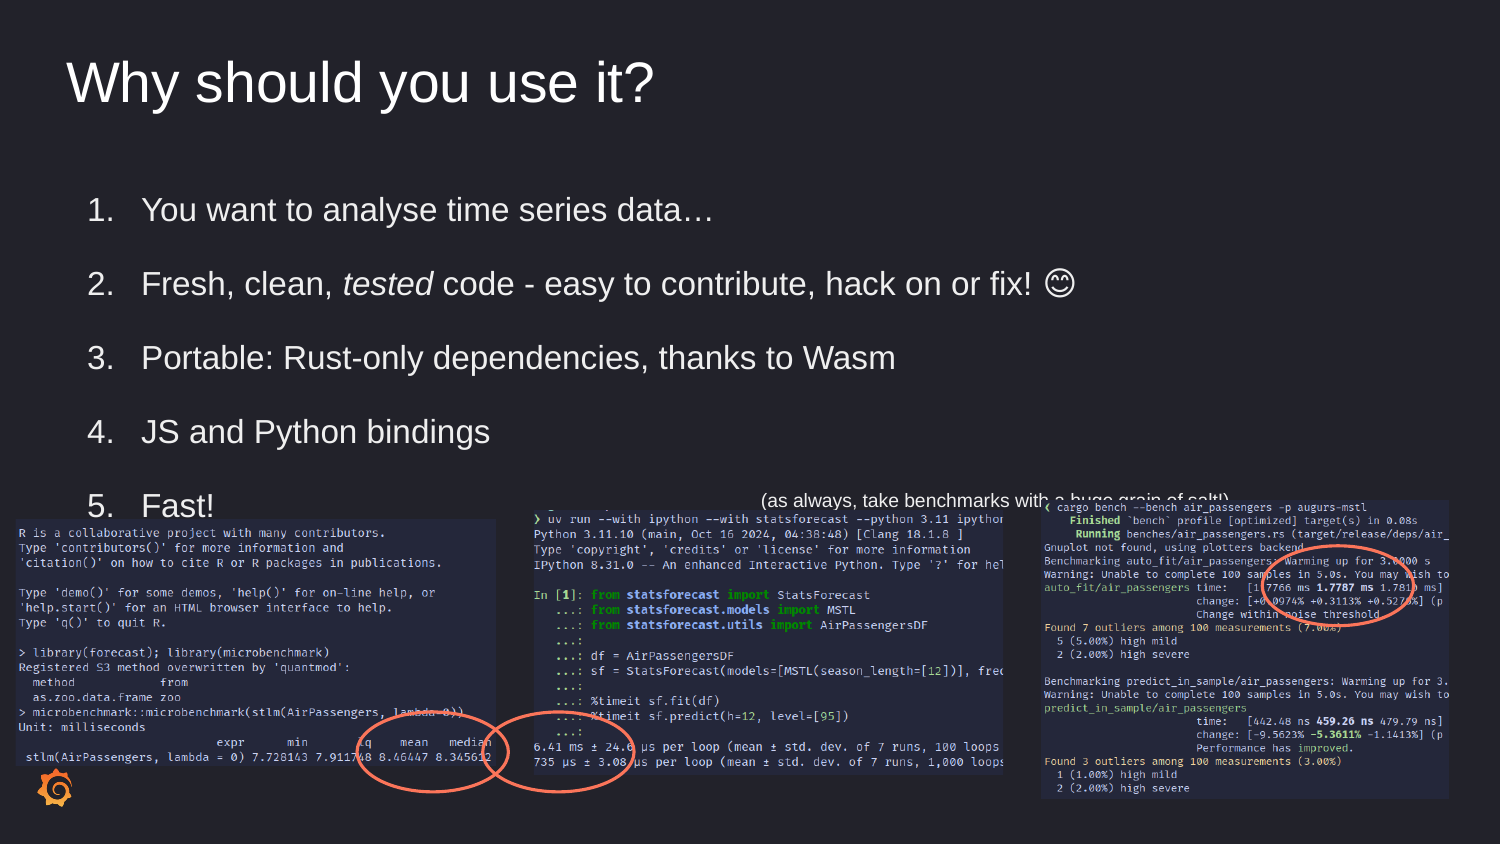

# Why should you use it?
You want to analyse time series data…
Fresh, clean, tested code - easy to contribute, hack on or fix! 😊
Portable: Rust-only dependencies, thanks to Wasm
JS and Python bindings
Fast! (as always, take benchmarks with a huge grain of salt!)